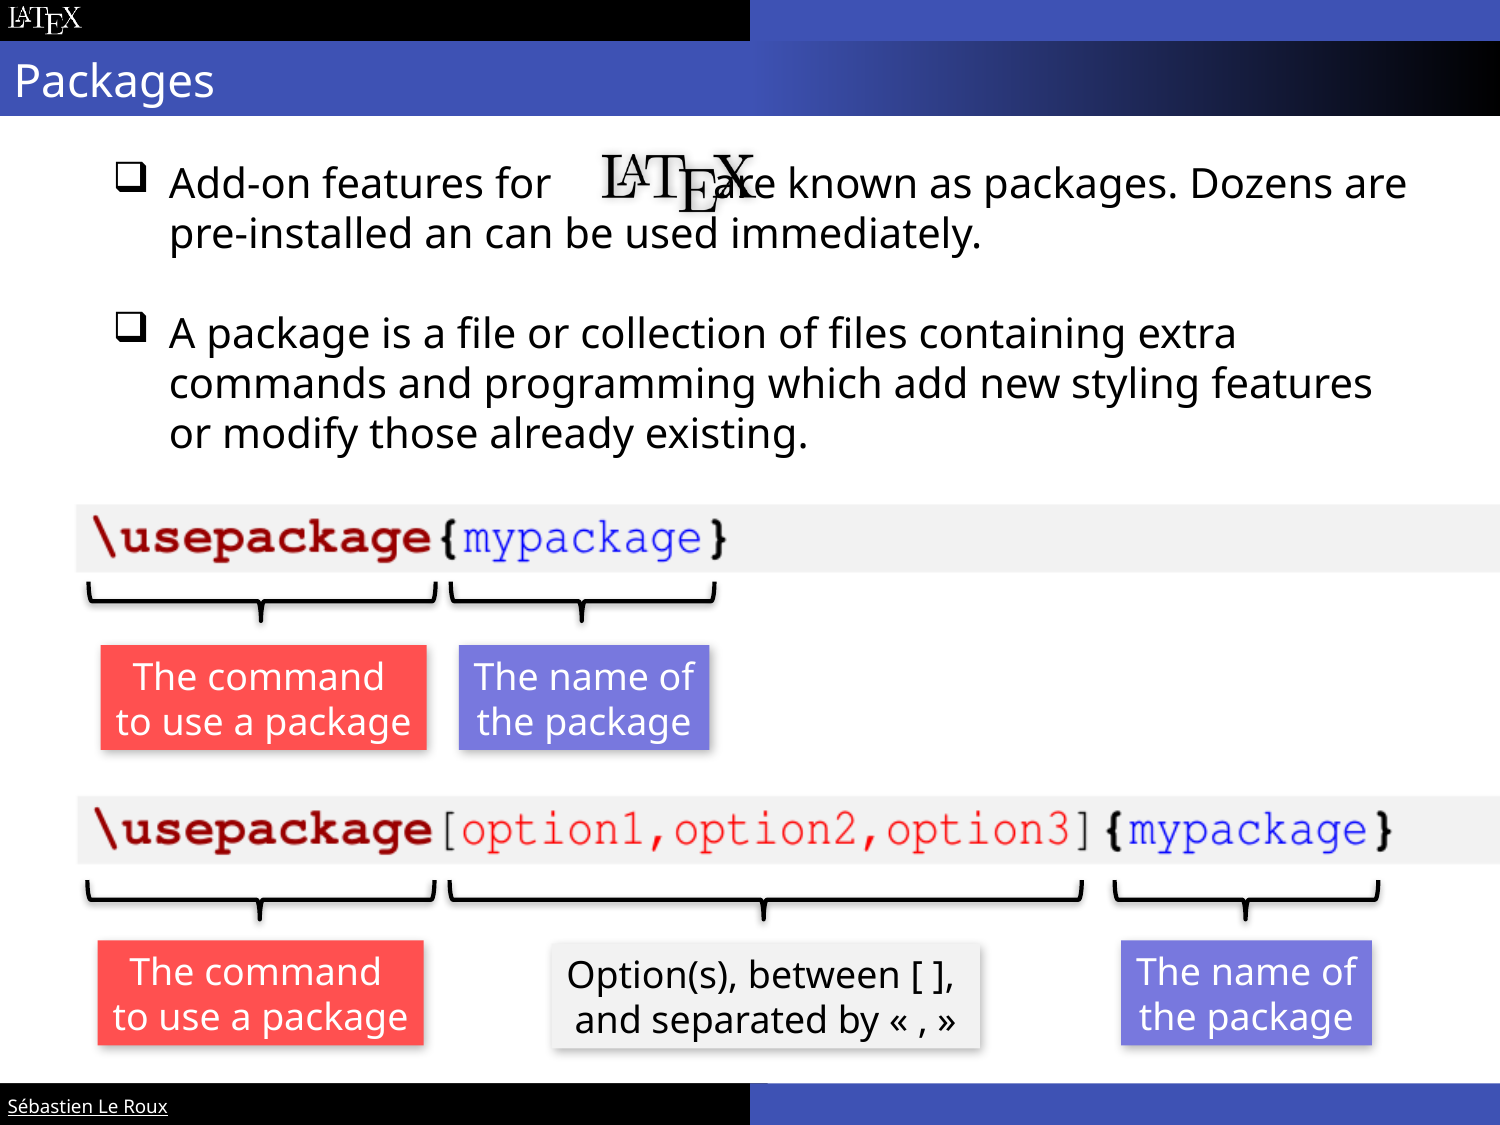

# Packages
Add-on features for are known as packages. Dozens are pre-installed an can be used immediately.
A package is a file or collection of files containing extra commands and programming which add new styling features or modify those already existing.
The command
to use a package
The name of
the package
The command
to use a package
The name of
the package
Option(s), between [ ],
and separated by « , »